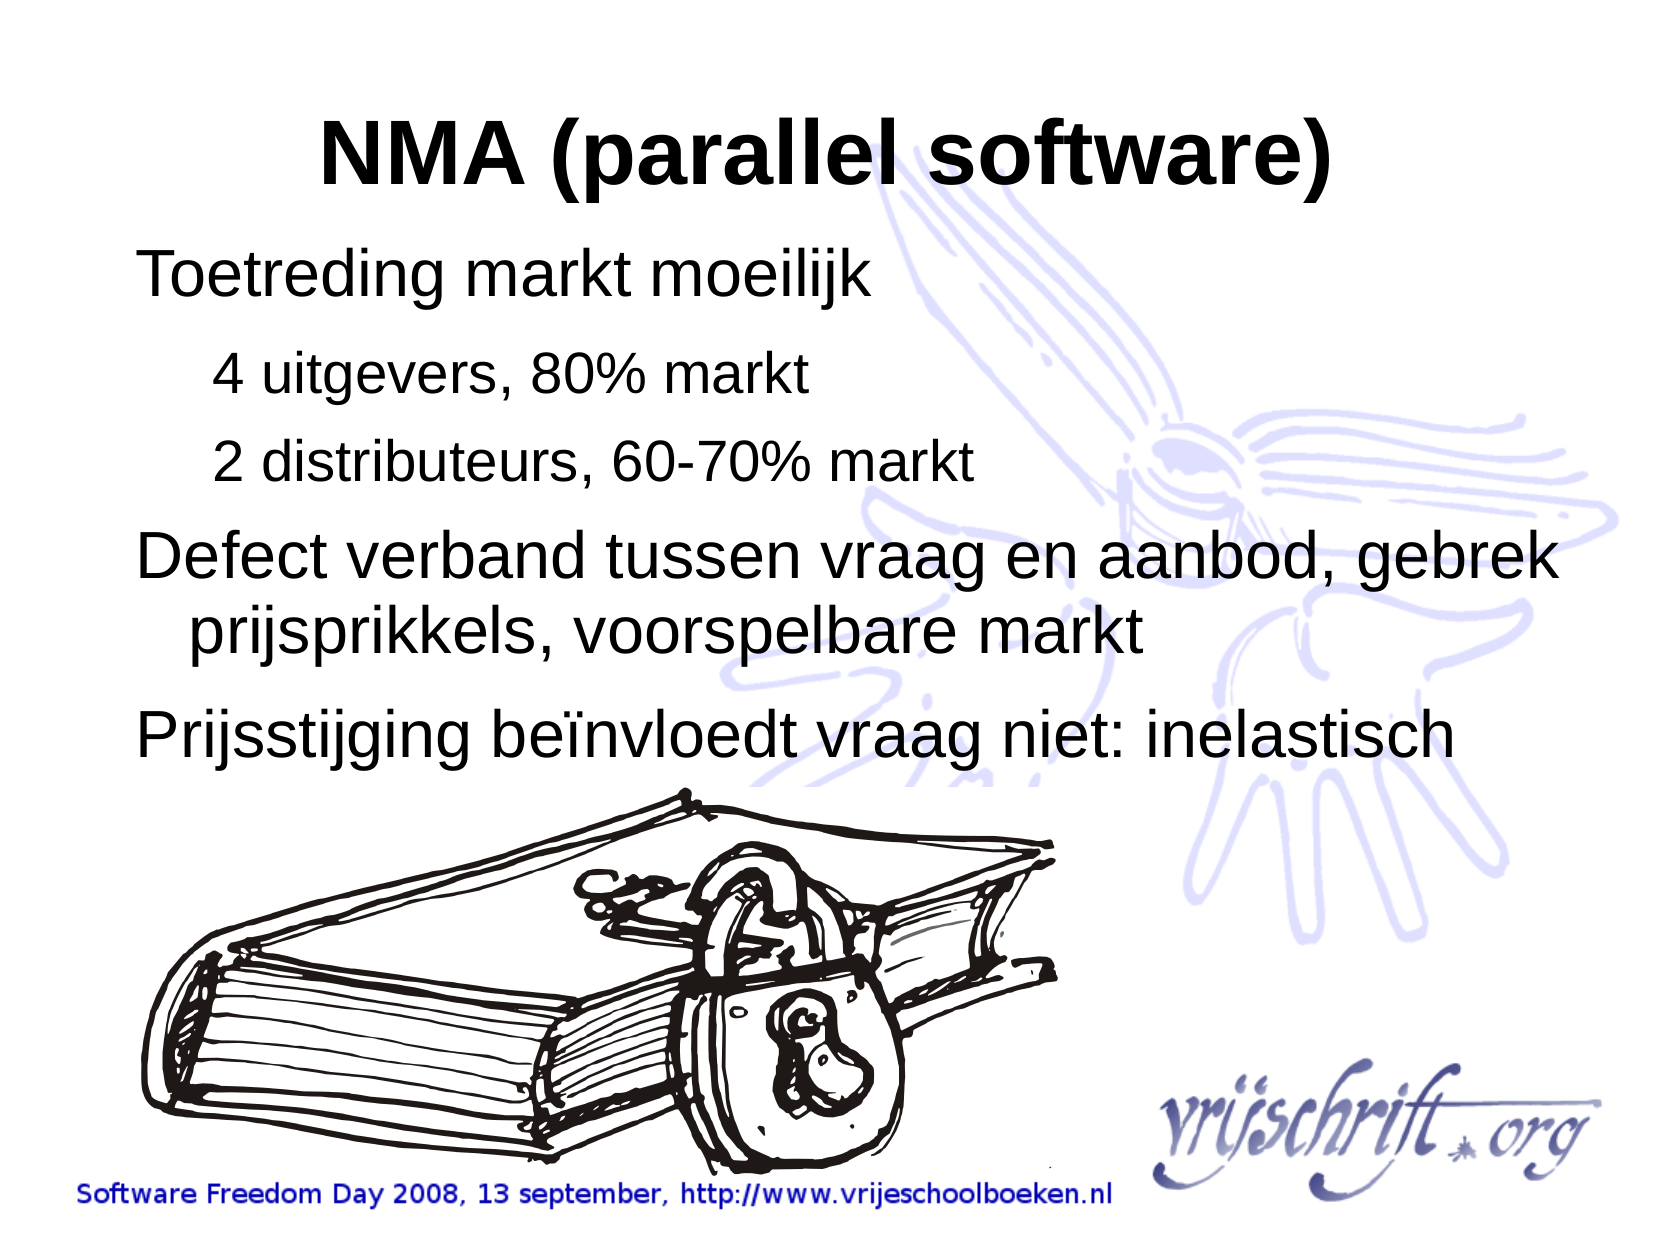

# NMA (parallel software)
Toetreding markt moeilijk
4 uitgevers, 80% markt
2 distributeurs, 60-70% markt
Defect verband tussen vraag en aanbod, gebrek prijsprikkels, voorspelbare markt
Prijsstijging beïnvloedt vraag niet: inelastisch